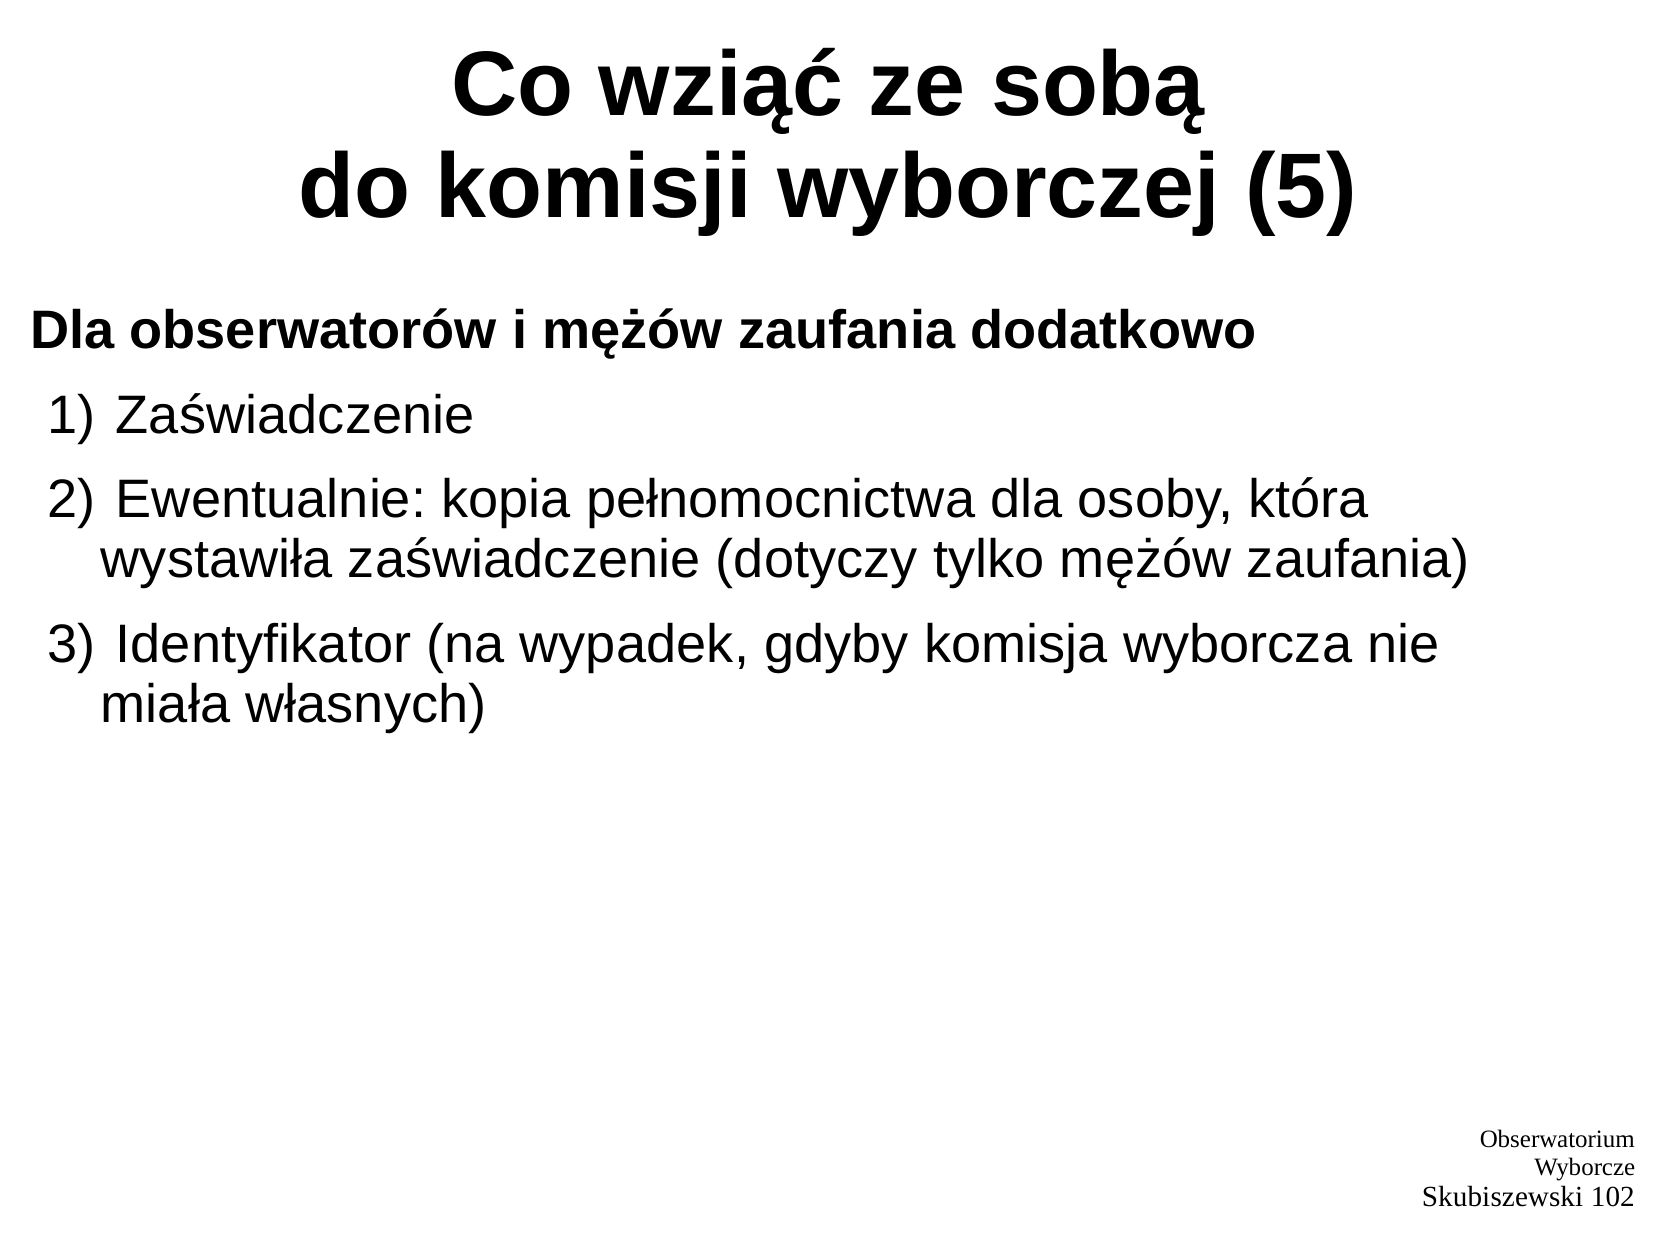

# Co wziąć ze sobą do komisji wyborczej (5)
Dla obserwatorów i mężów zaufania dodatkowo
 Zaświadczenie
 Ewentualnie: kopia pełnomocnictwa dla osoby, która wystawiła zaświadczenie (dotyczy tylko mężów zaufania)
 Identyfikator (na wypadek, gdyby komisja wyborcza nie miała własnych)
102